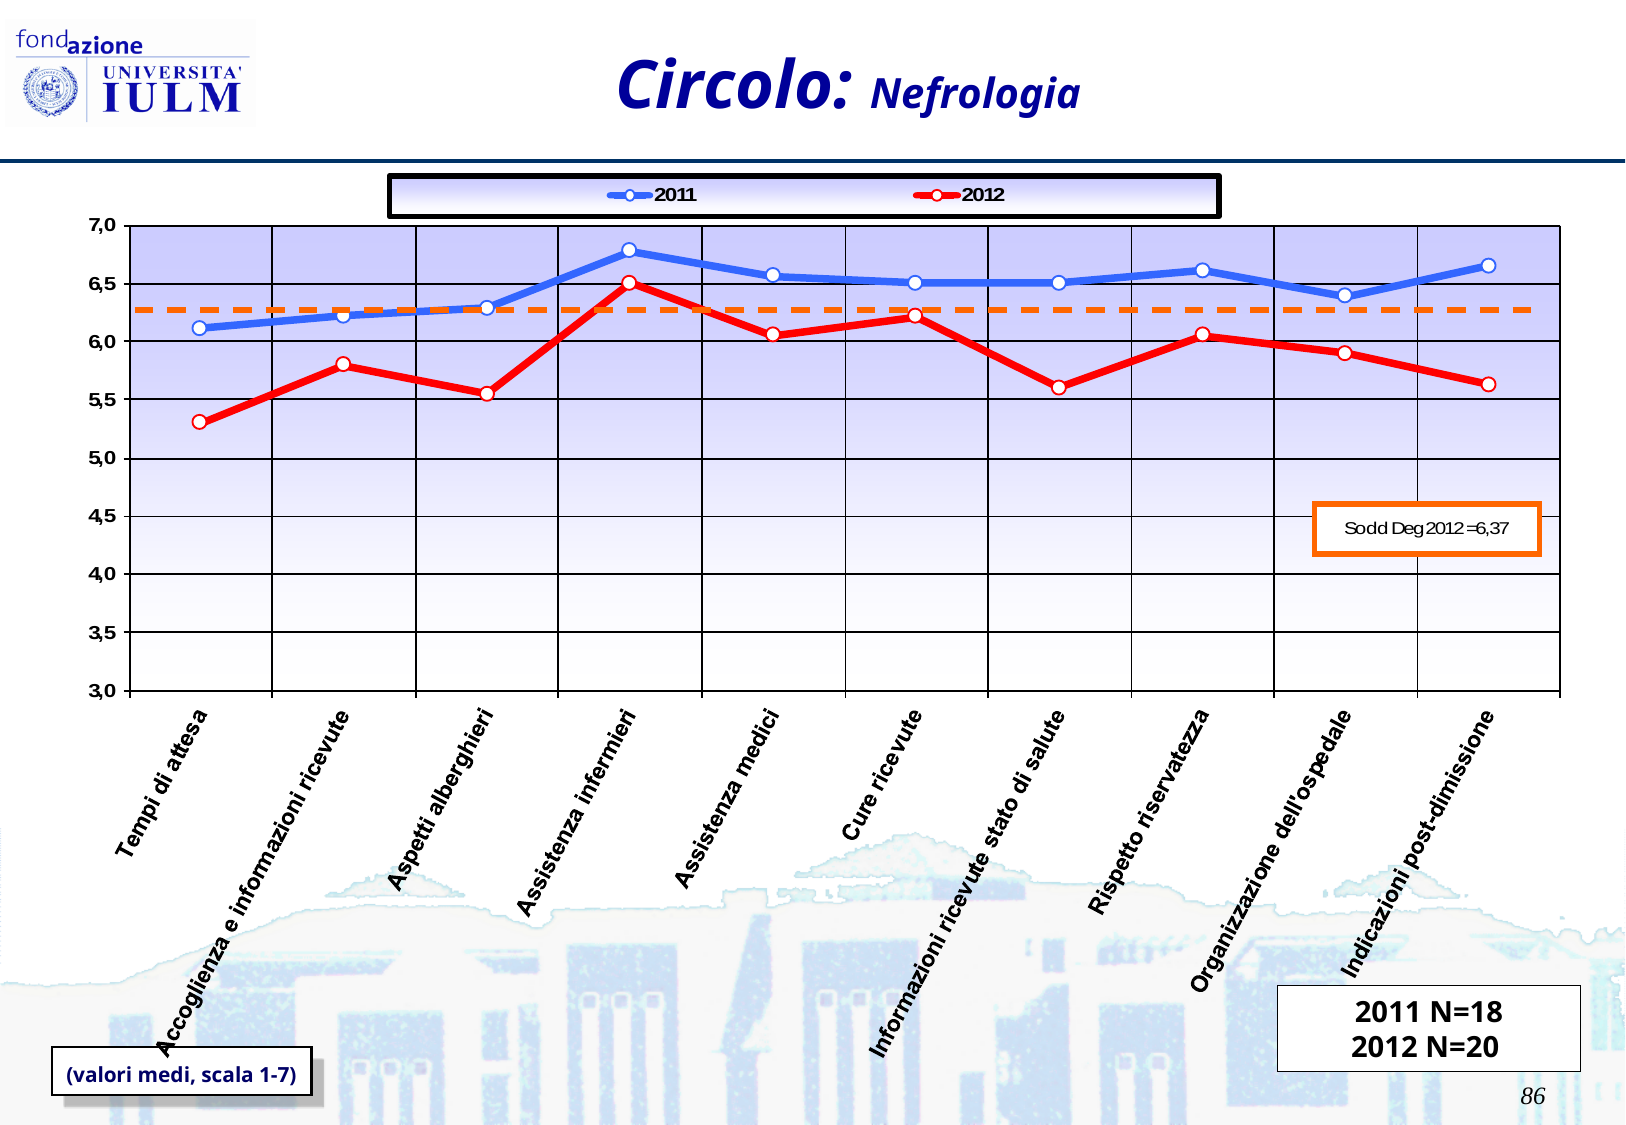

Circolo: Nefrologia
2011 N=18
2012 N=20
(valori medi, scala 1-7)